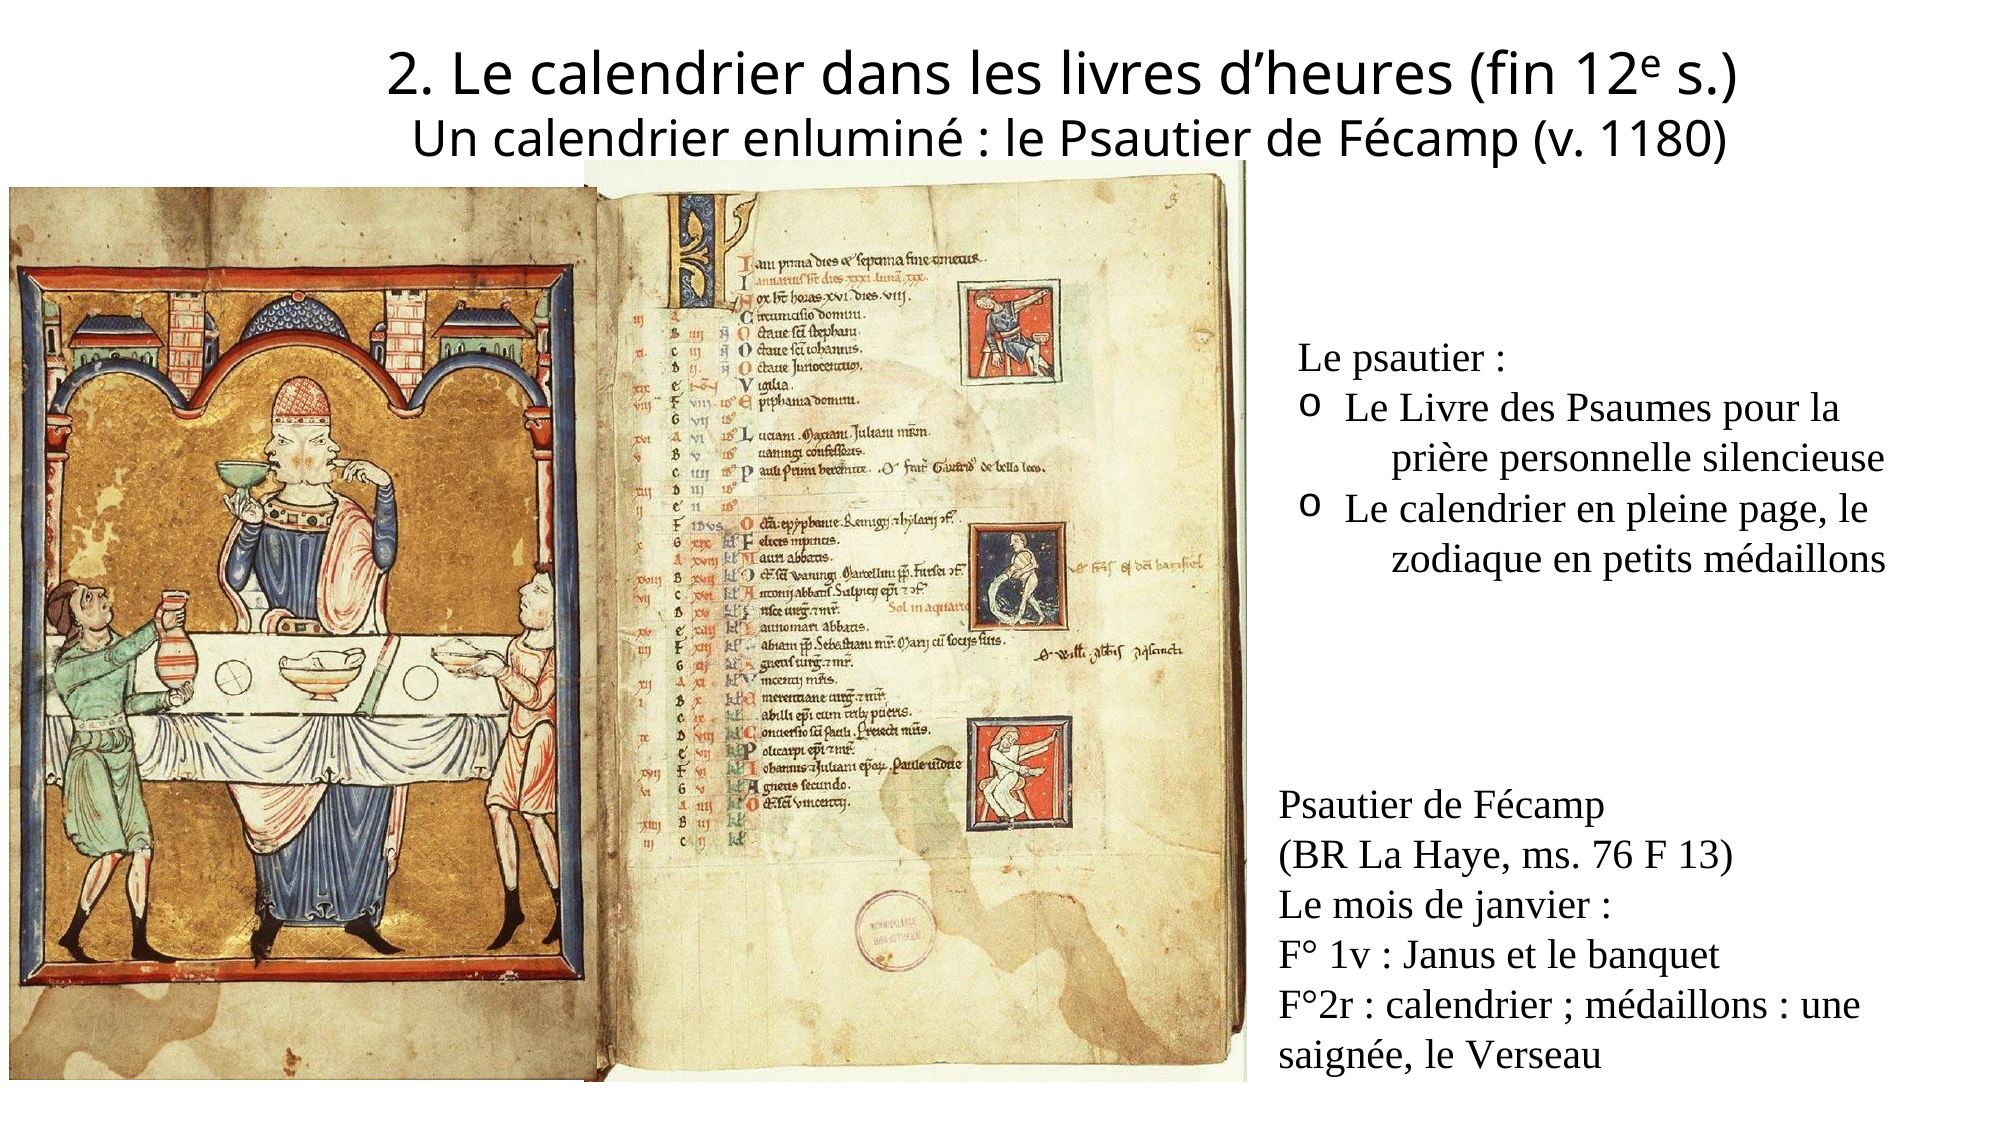

2. Le calendrier dans les livres d’heures (fin 12e s.)
Un calendrier enluminé : le Psautier de Fécamp (v. 1180)
Le psautier :
Le Livre des Psaumes pour la prière personnelle silencieuse
Le calendrier en pleine page, le zodiaque en petits médaillons
Psautier de Fécamp
(BR La Haye, ms. 76 F 13)
Le mois de janvier :
F° 1v : Janus et le banquet
F°2r : calendrier ; médaillons : une saignée, le Verseau